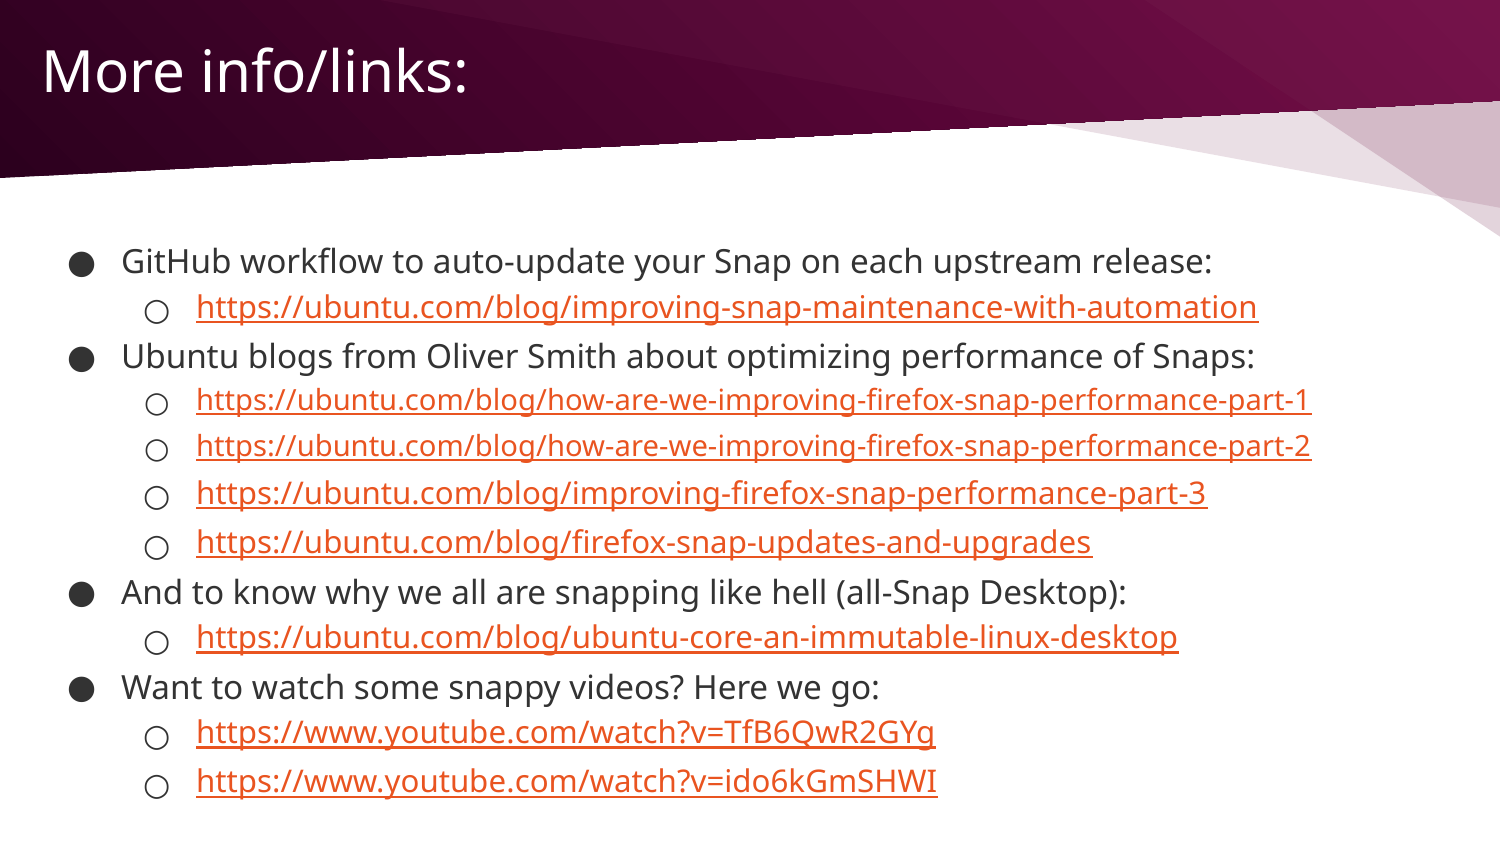

More info/links:
# GitHub workflow to auto-update your Snap on each upstream release:
https://ubuntu.com/blog/improving-snap-maintenance-with-automation
Ubuntu blogs from Oliver Smith about optimizing performance of Snaps:
https://ubuntu.com/blog/how-are-we-improving-firefox-snap-performance-part-1
https://ubuntu.com/blog/how-are-we-improving-firefox-snap-performance-part-2
https://ubuntu.com/blog/improving-firefox-snap-performance-part-3
https://ubuntu.com/blog/firefox-snap-updates-and-upgrades
And to know why we all are snapping like hell (all-Snap Desktop):
https://ubuntu.com/blog/ubuntu-core-an-immutable-linux-desktop
Want to watch some snappy videos? Here we go:
https://www.youtube.com/watch?v=TfB6QwR2GYg
https://www.youtube.com/watch?v=ido6kGmSHWI